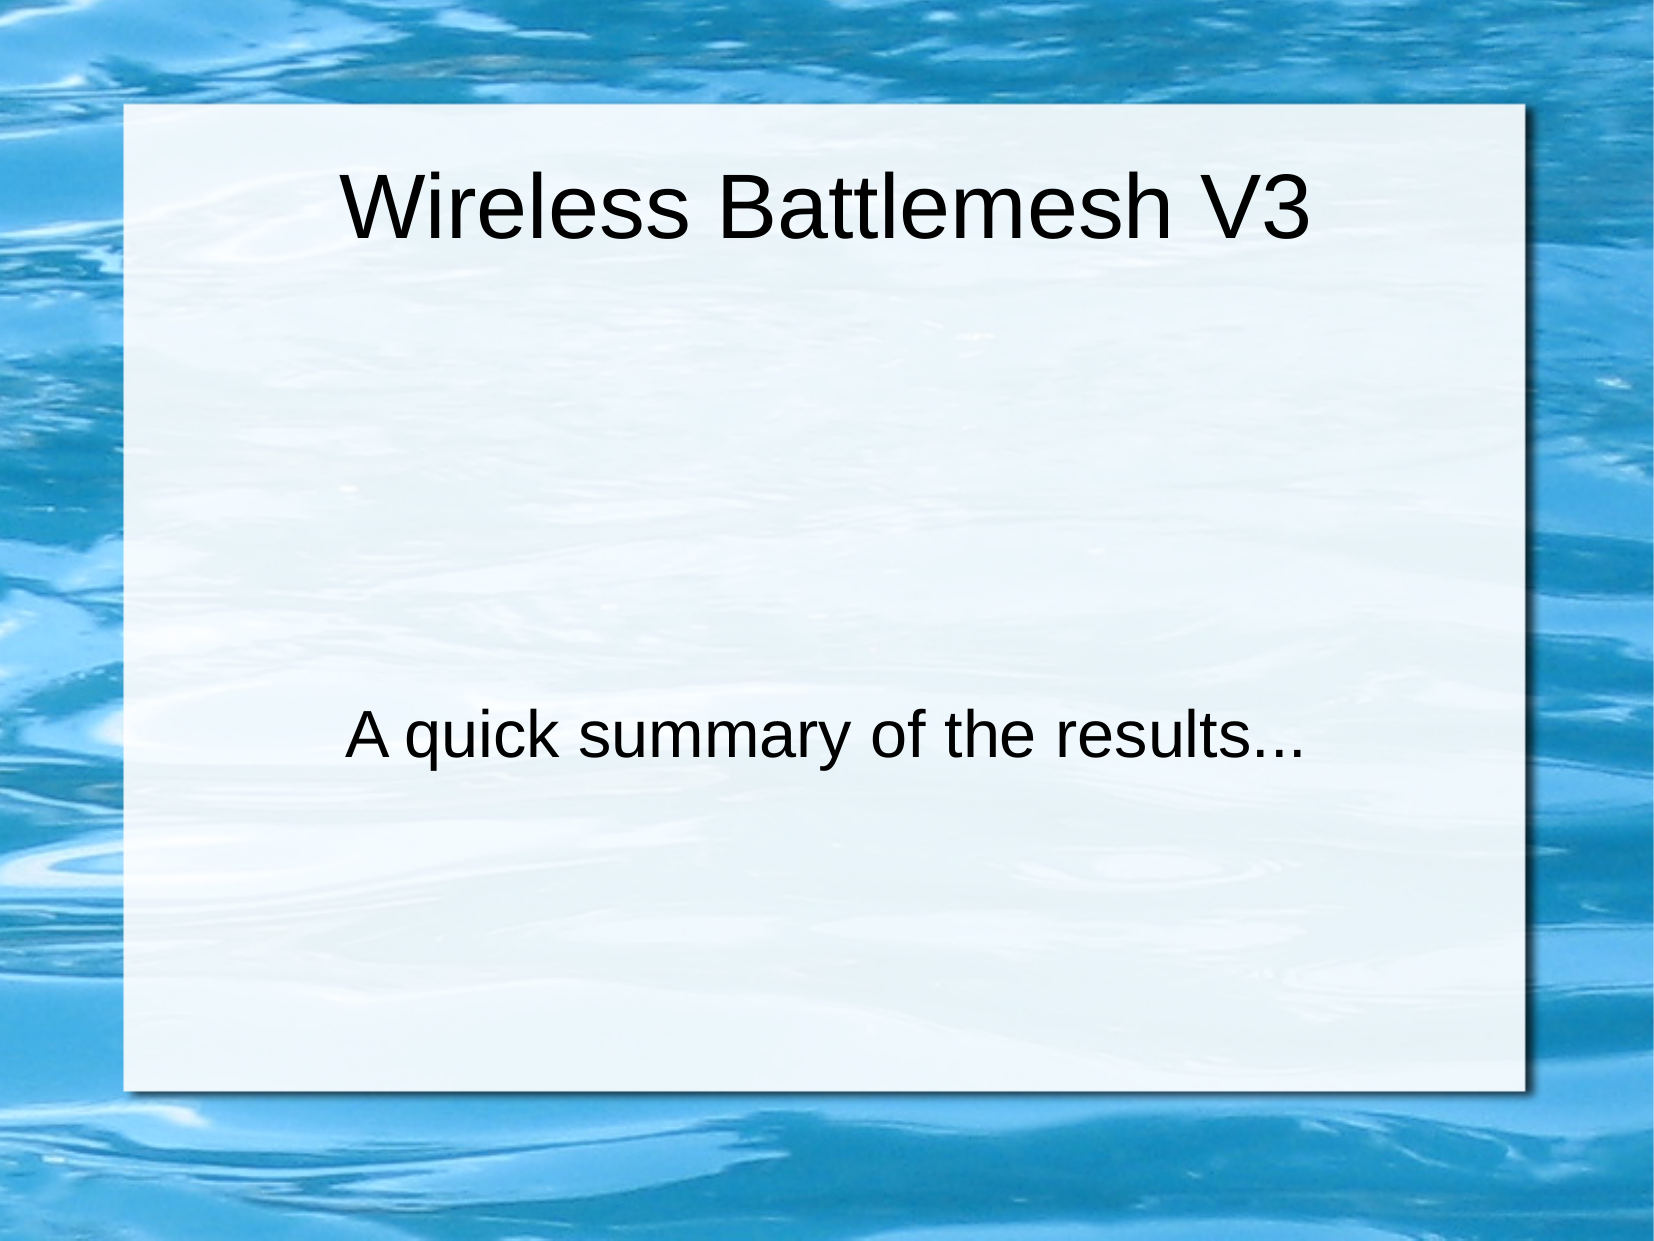

# Wireless Battlemesh V3
A quick summary of the results...